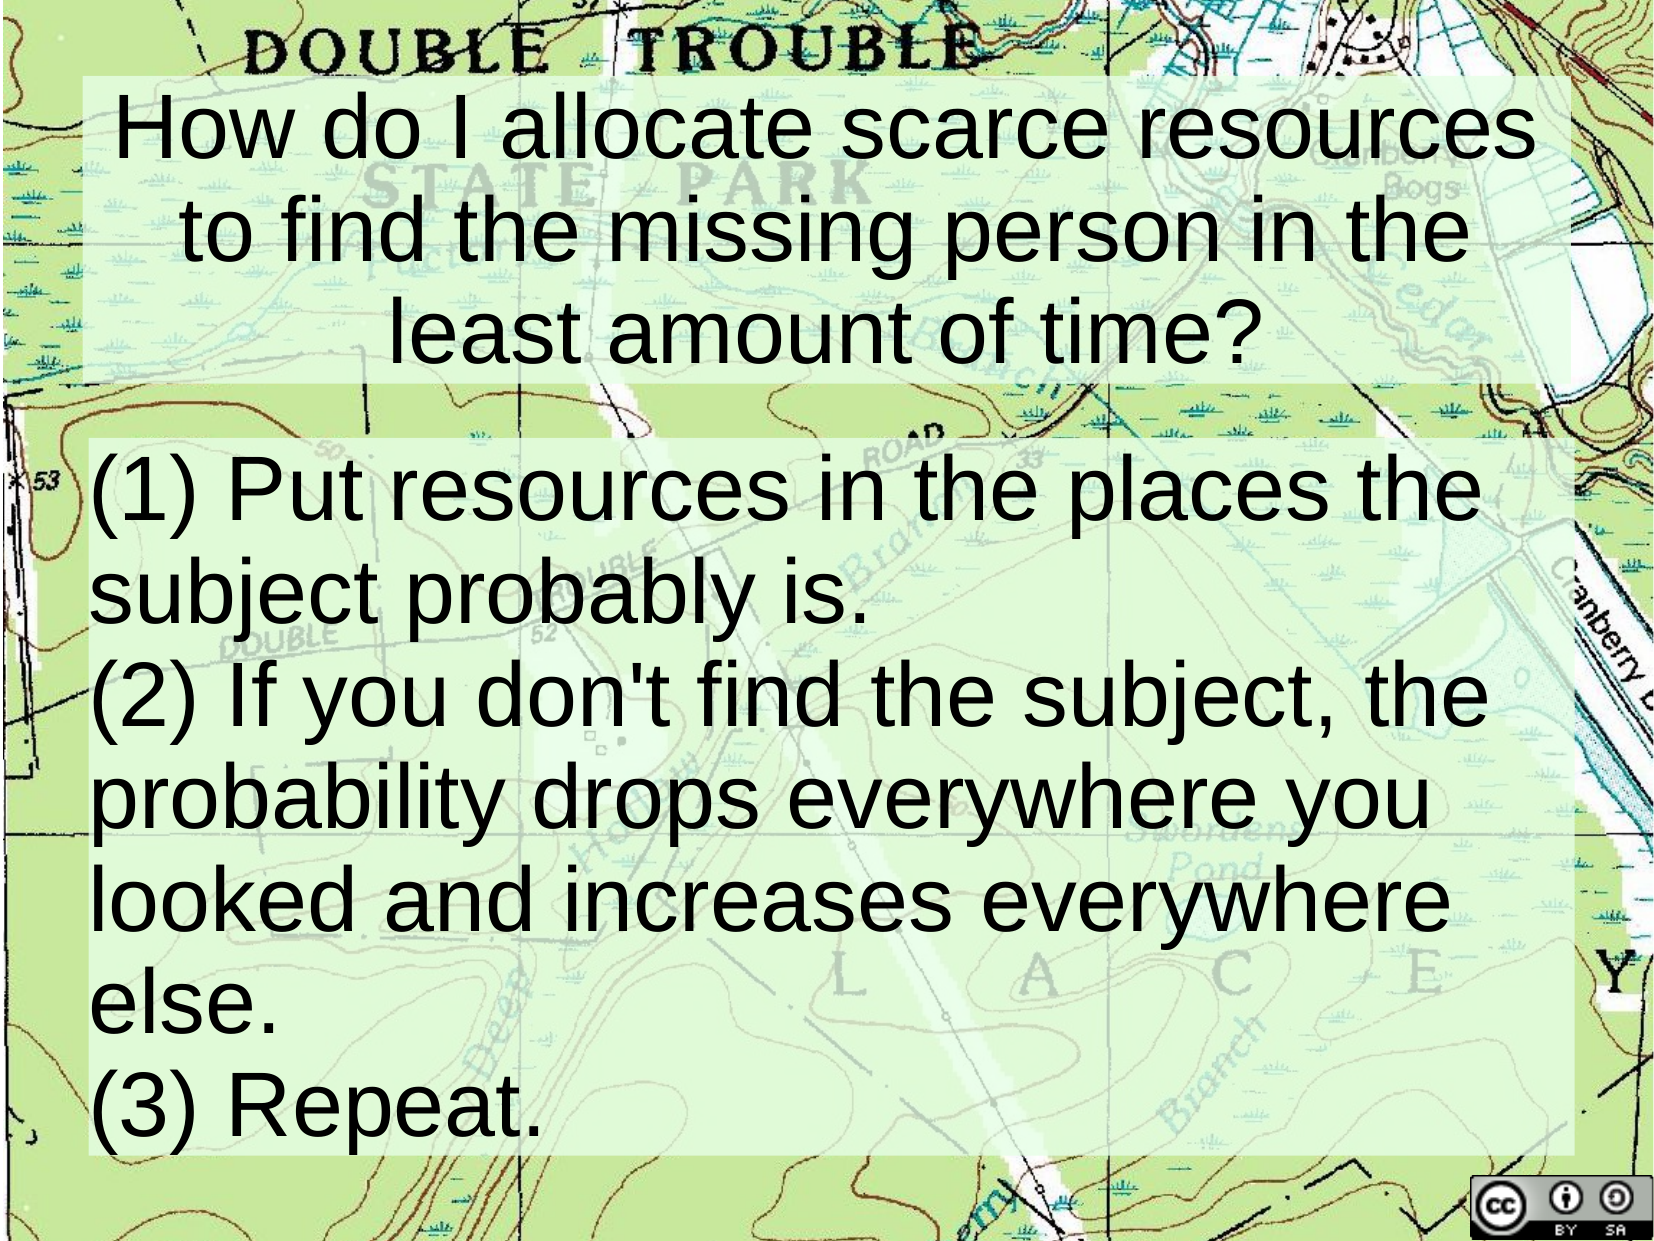

# How do I allocate scarce resources to find the missing person in the least amount of time?
(1) Put resources in the places the subject probably is.
(2) If you don't find the subject, the probability drops everywhere you looked and increases everywhere else.
(3) Repeat.